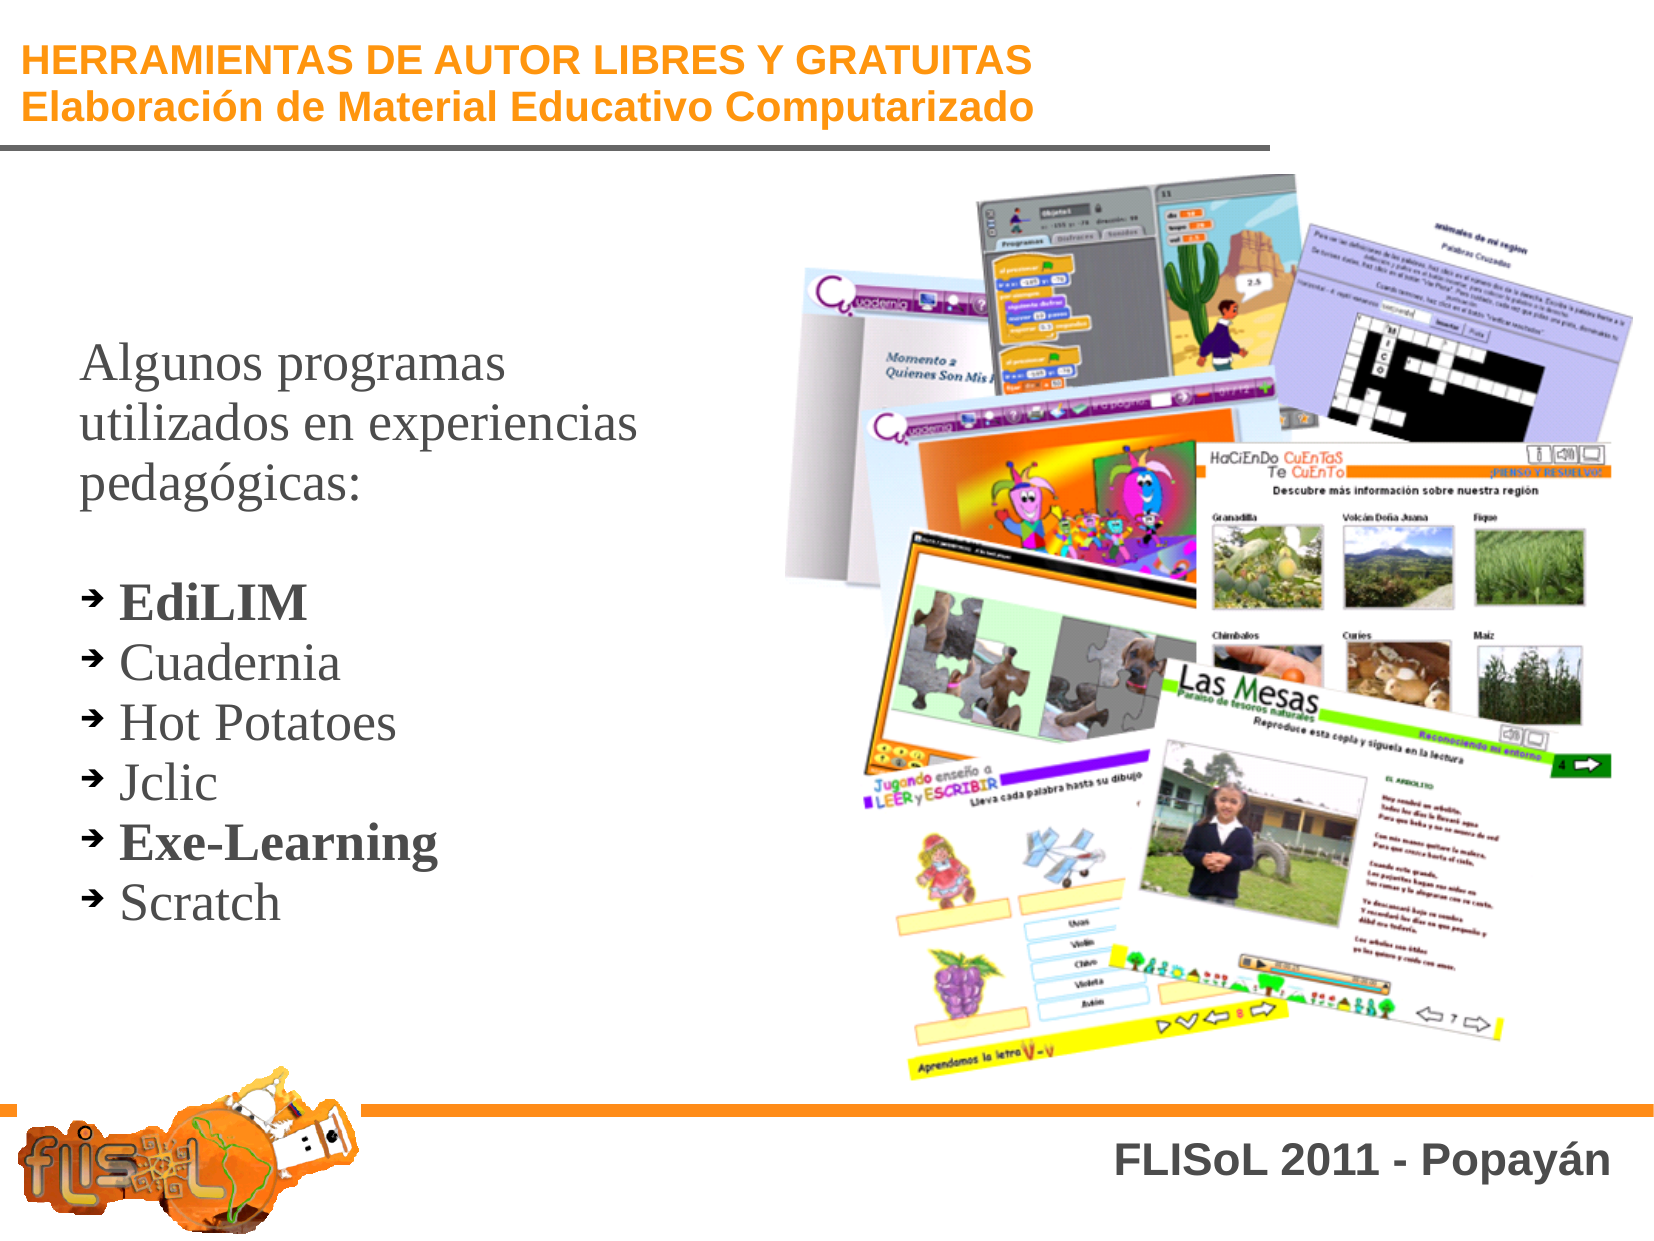

Algunos programas
utilizados en experiencias
pedagógicas:
 EdiLIM
 Cuadernia
 Hot Potatoes
 Jclic
 Exe-Learning
 Scratch